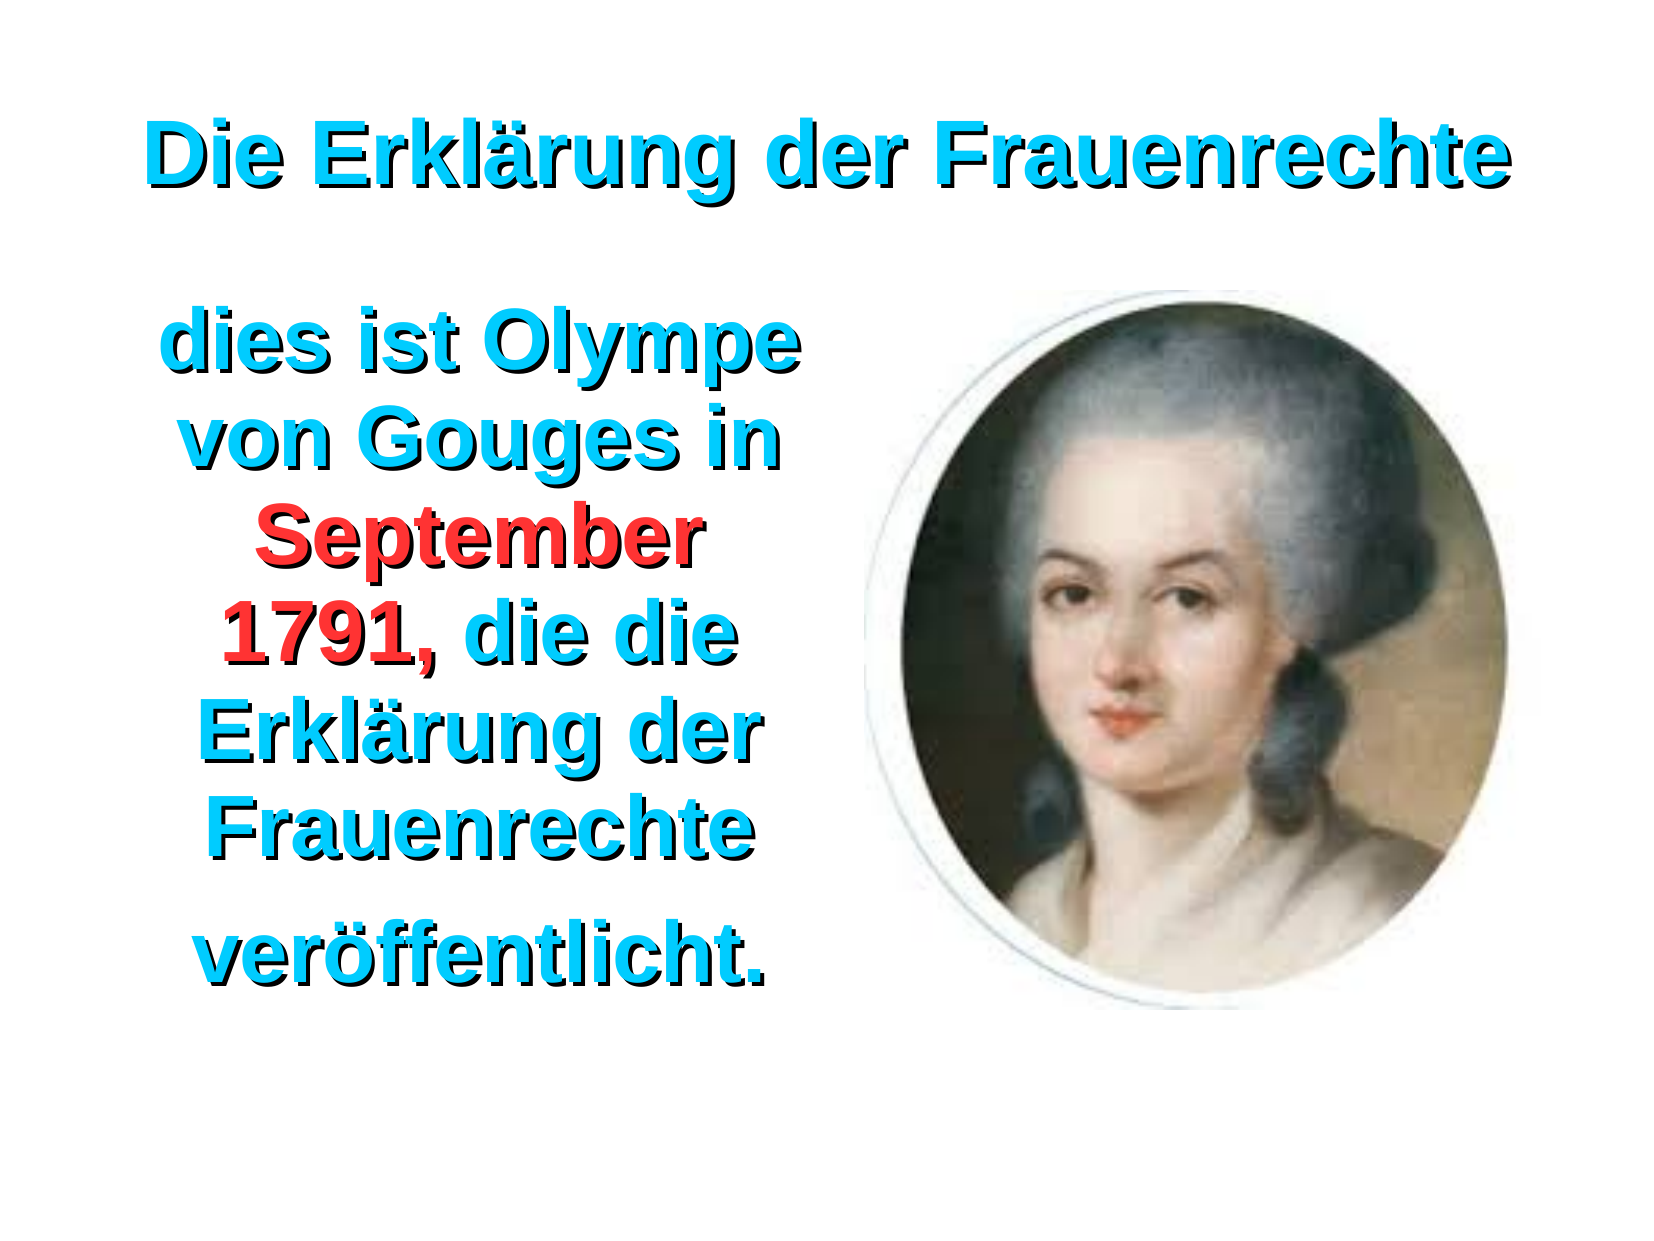

# Die Erklärung der Frauenrechte
dies ist Olympe von Gouges in September 1791, die die Erklärung der Frauenrechte
veröffentlicht.